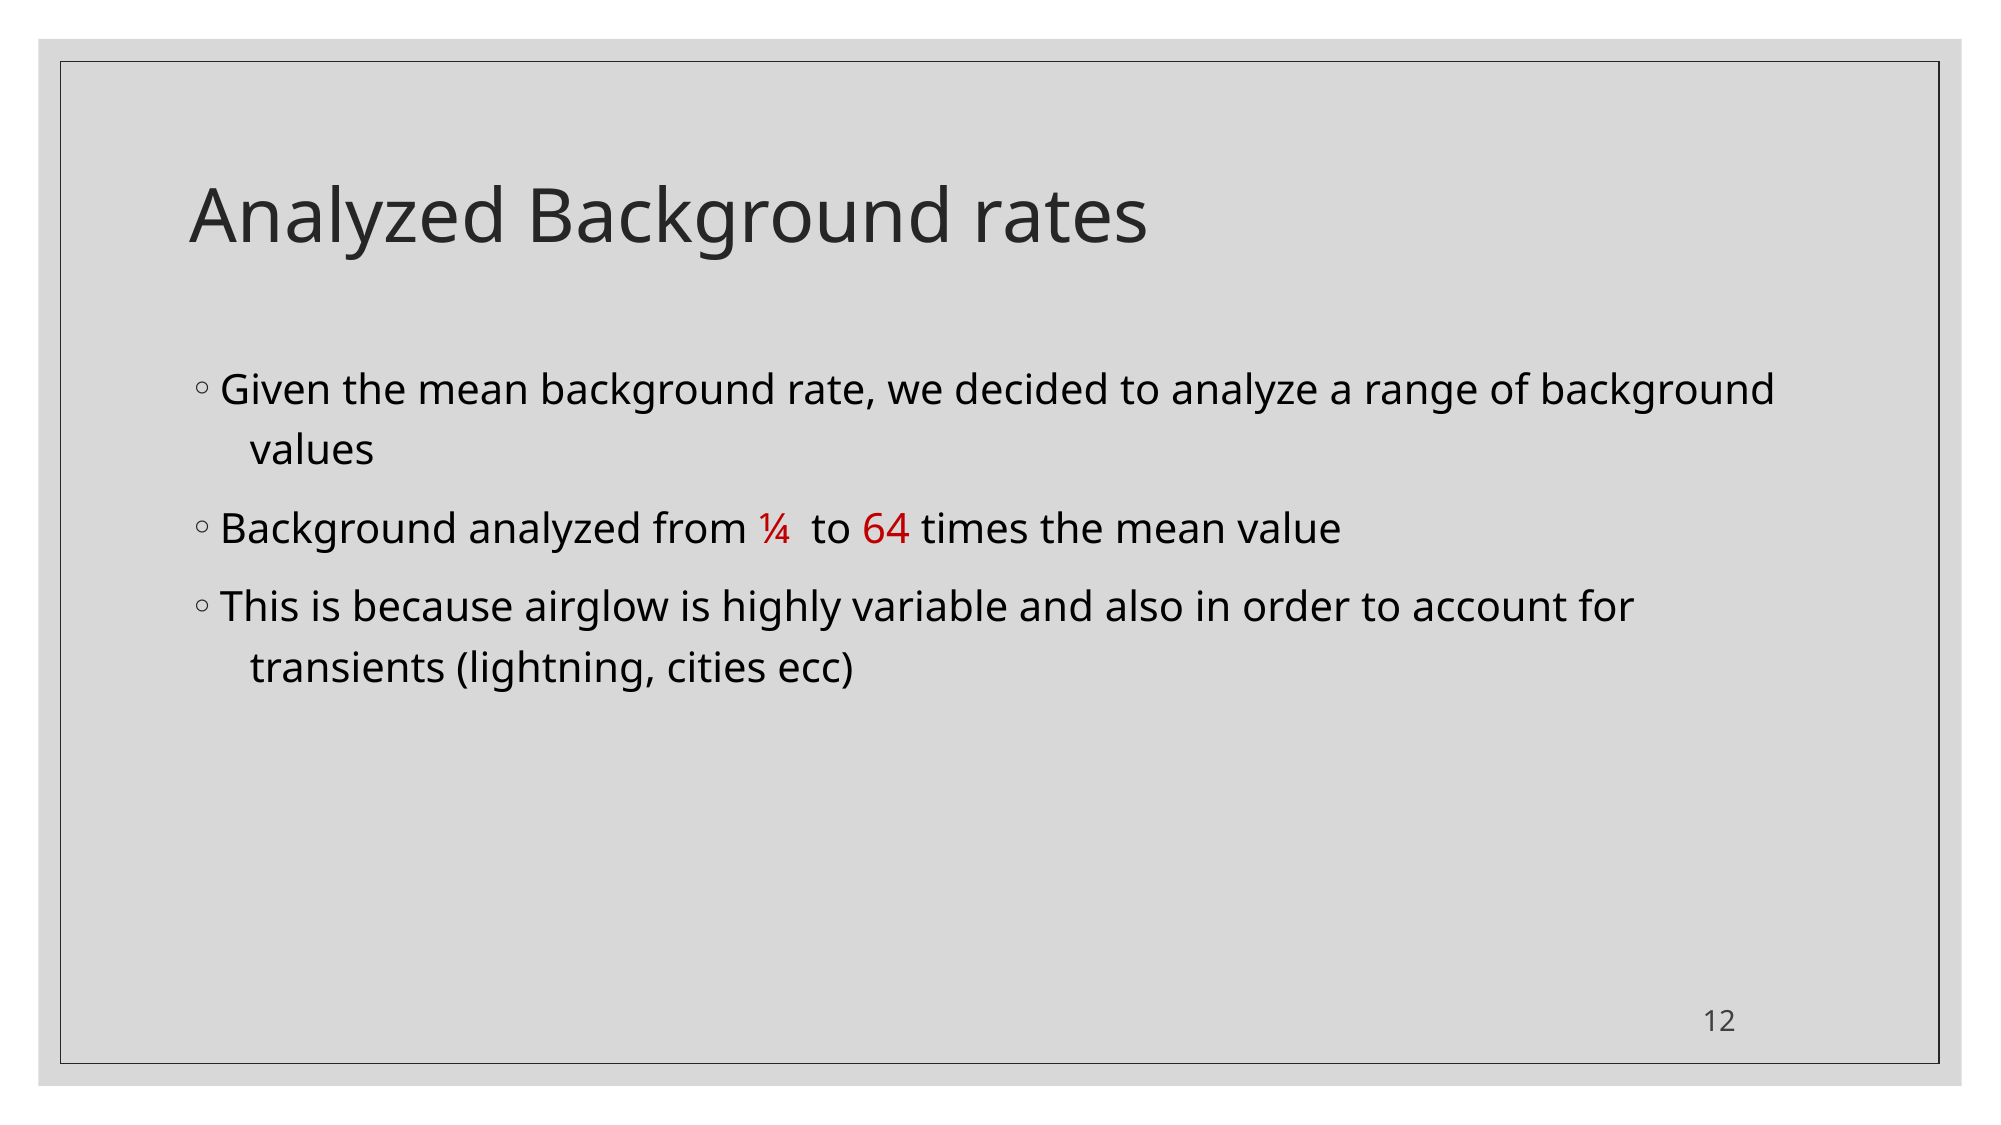

# Analyzed Background rates
Given the mean background rate, we decided to analyze a range of background values
Background analyzed from ¼ to 64 times the mean value
This is because airglow is highly variable and also in order to account for transients (lightning, cities ecc)